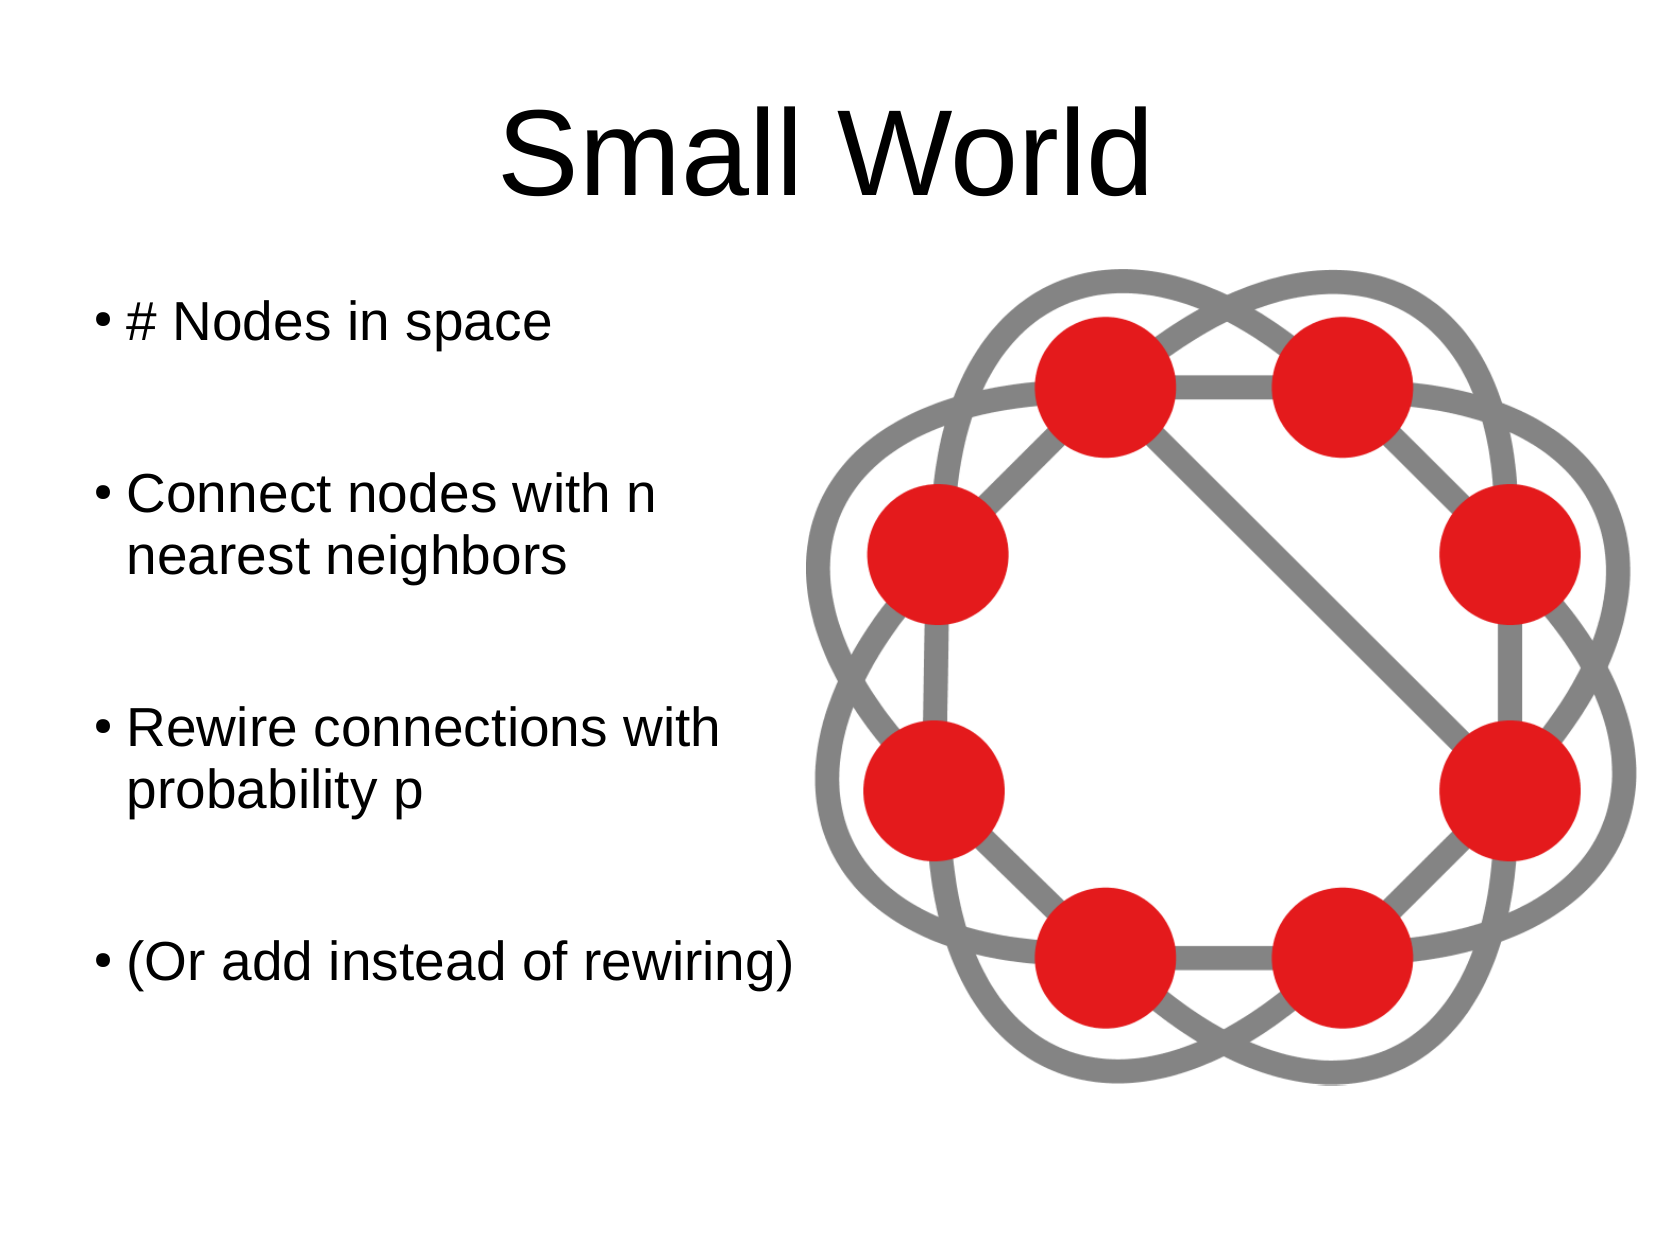

# Small World
# Nodes in space
Connect nodes with n nearest neighbors
Rewire connections with probability p
(Or add instead of rewiring)